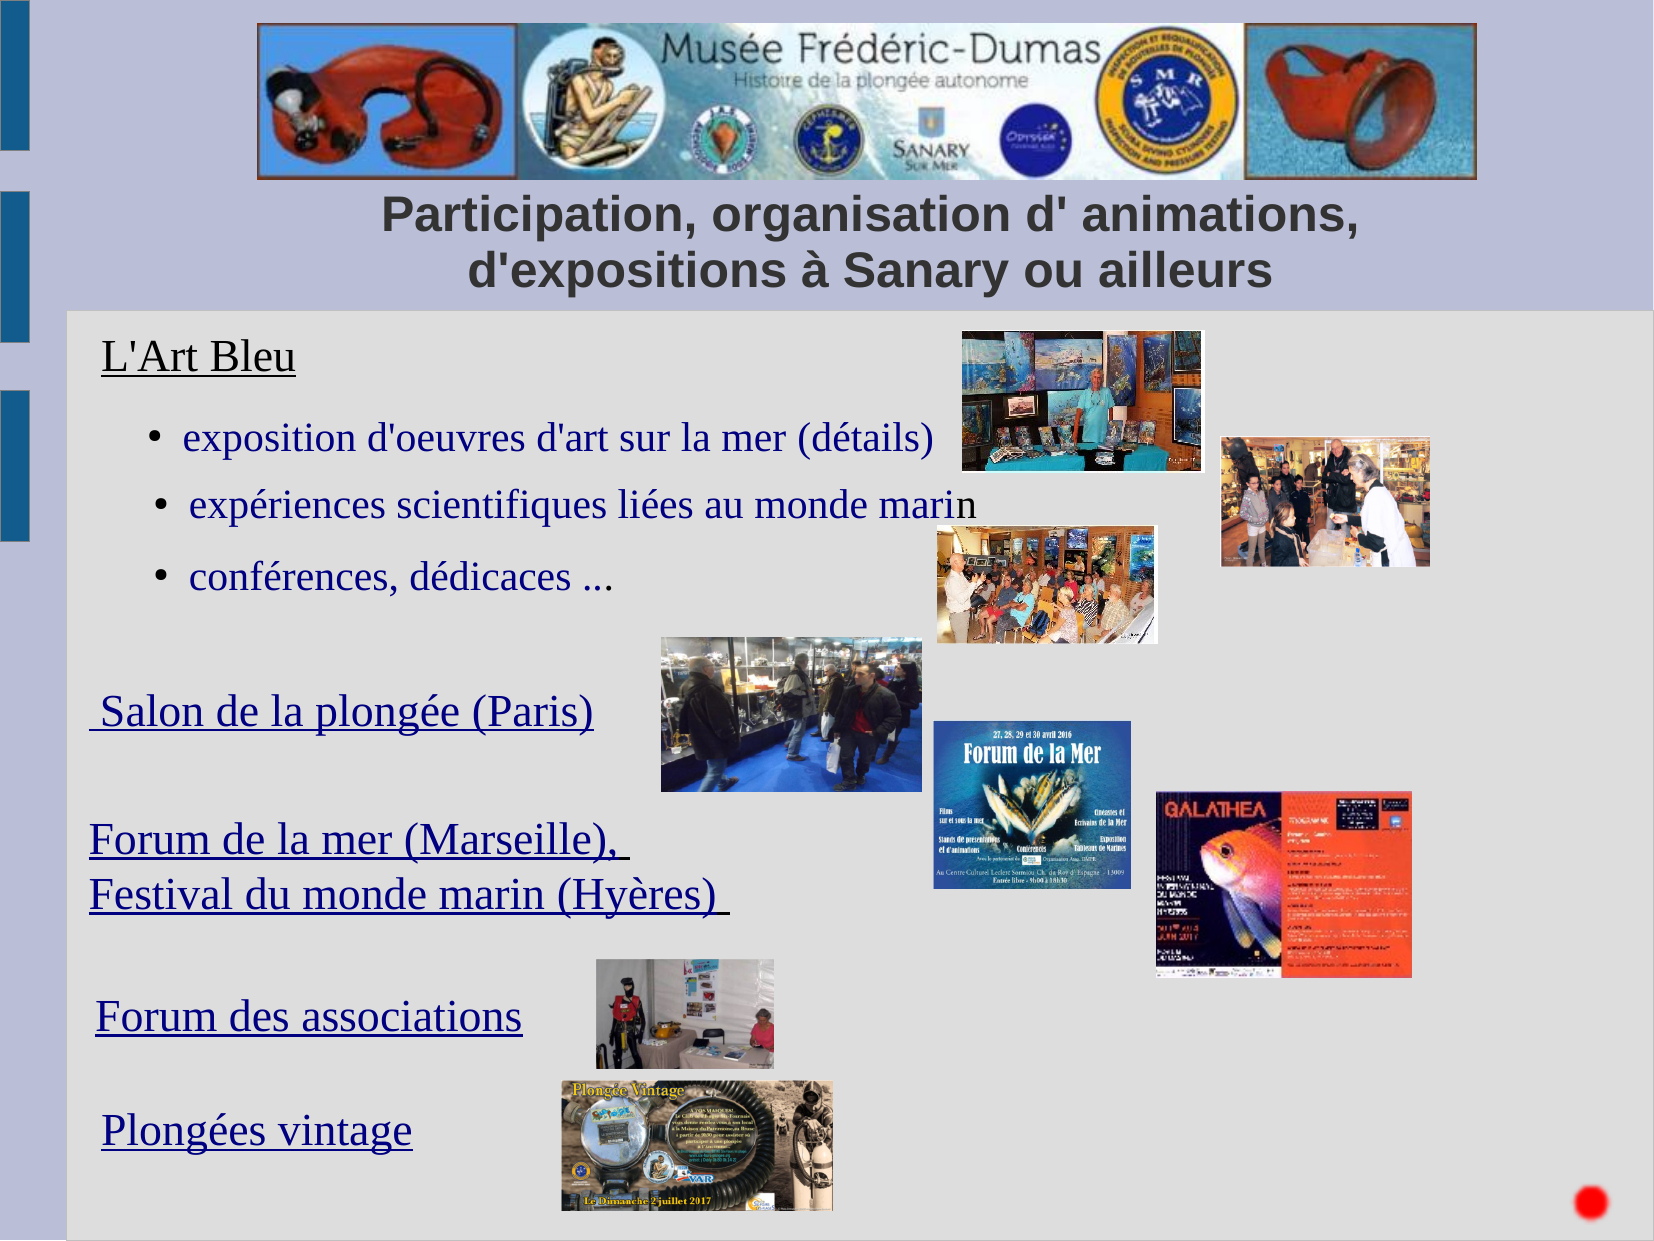

# Participation, organisation d' animations, d'expositions à Sanary ou ailleurs
 L'Art Bleu
exposition d'oeuvres d'art sur la mer (détails)
expériences scientifiques liées au monde marin
conférences, dédicaces ...
 Salon de la plongée (Paris)
Forum de la mer (Marseille),
Festival du monde marin (Hyères)
 Forum des associations
 Plongées vintage